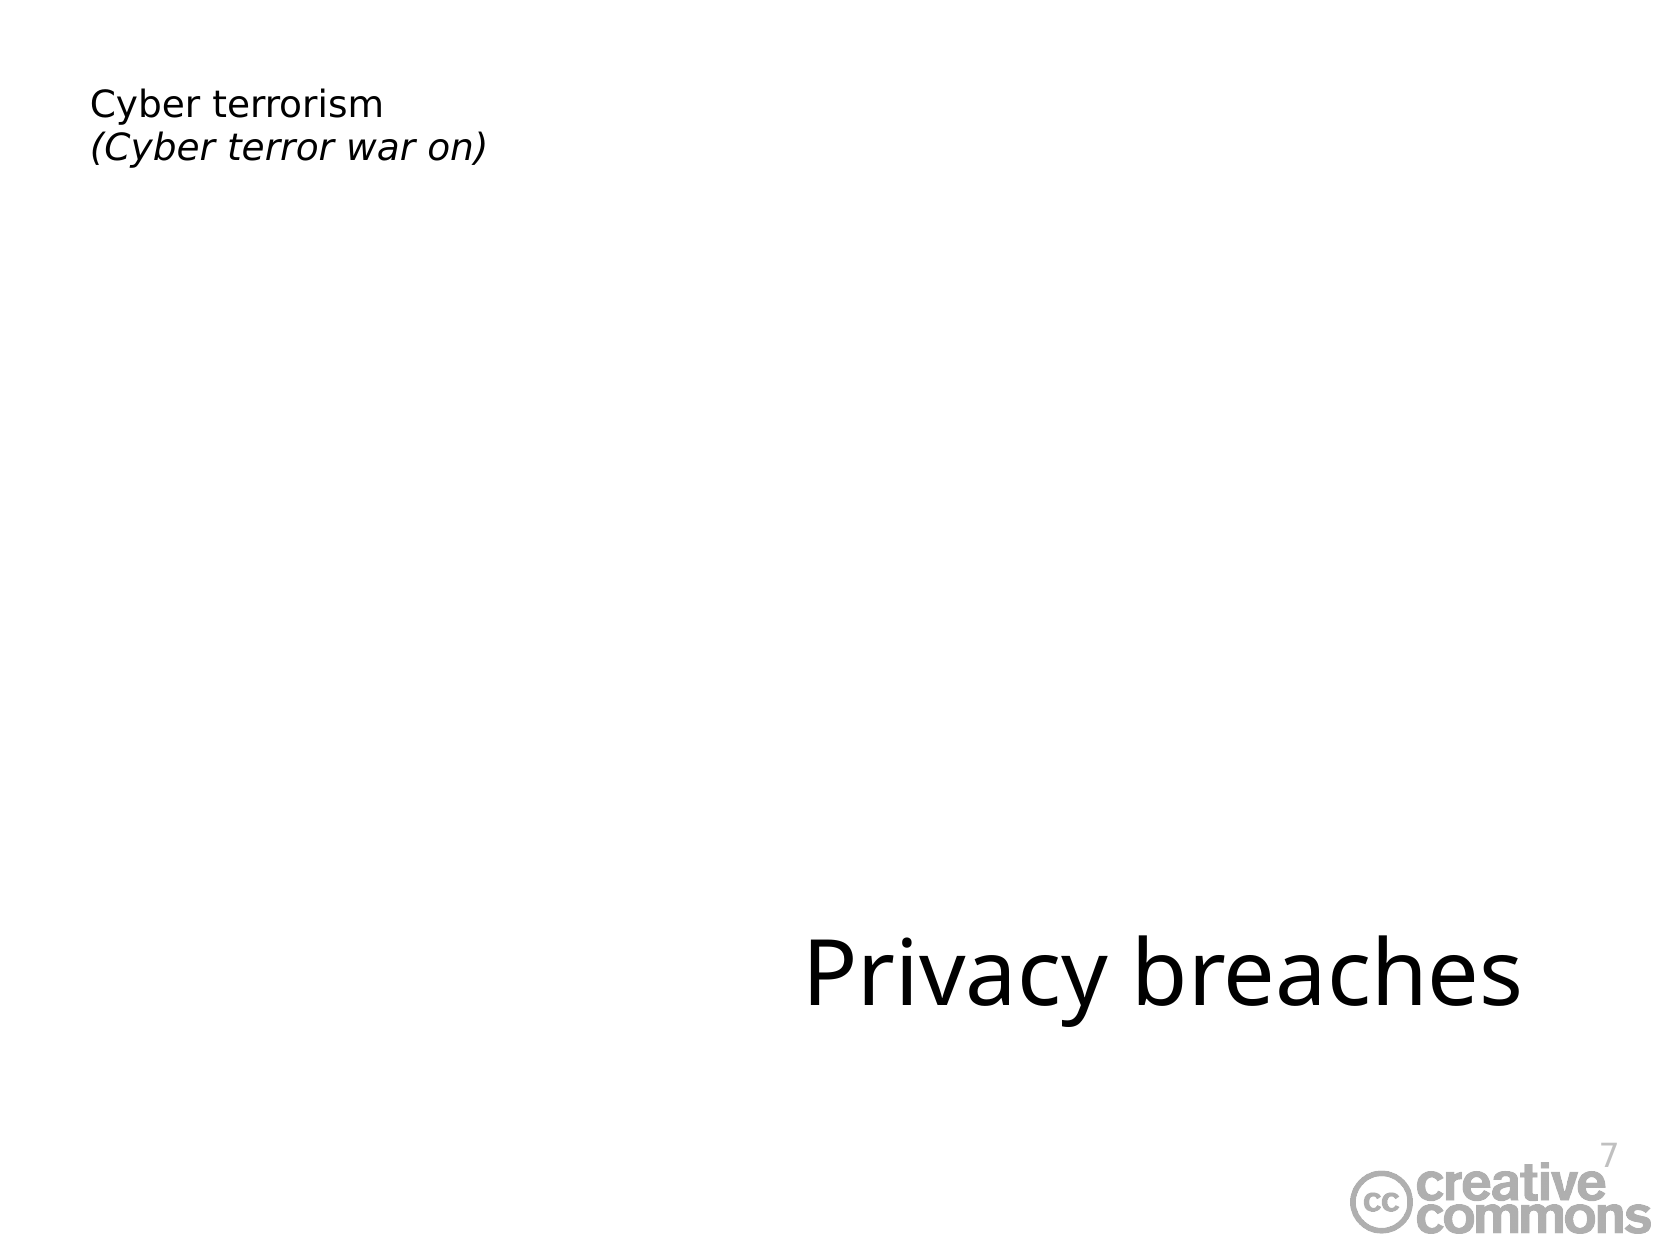

Cyber terrorism
(Cyber terror war on)
Privacy breaches